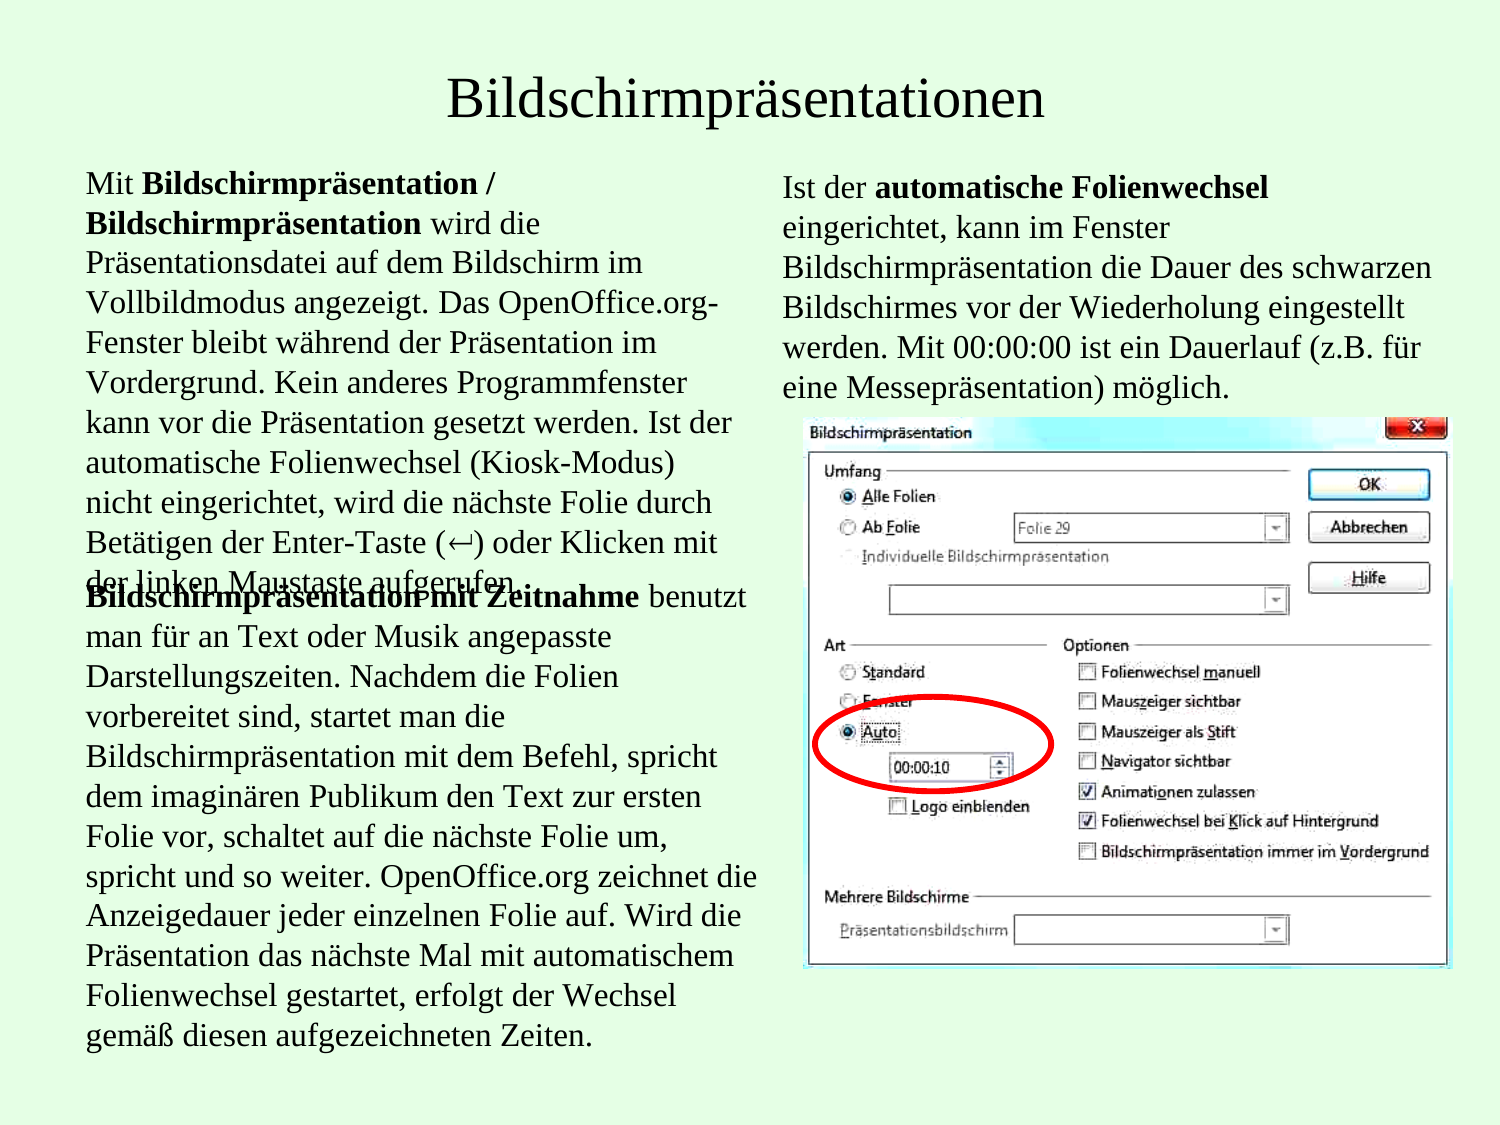

# Bildschirmpräsentationen
Mit Bildschirmpräsentation / Bildschirmpräsentation wird die Präsentationsdatei auf dem Bildschirm im Vollbildmodus angezeigt. Das OpenOffice.org-Fenster bleibt während der Präsentation im Vordergrund. Kein anderes Programmfenster kann vor die Präsentation gesetzt werden. Ist der automatische Folienwechsel (Kiosk-Modus) nicht eingerichtet, wird die nächste Folie durch Betätigen der Enter-Taste () oder Klicken mit der linken Maustaste aufgerufen.
Ist der automatische Folienwechsel eingerichtet, kann im Fenster Bildschirmpräsentation die Dauer des schwarzen Bildschirmes vor der Wiederholung eingestellt werden. Mit 00:00:00 ist ein Dauerlauf (z.B. für eine Messepräsentation) möglich.
Bildschirmpräsentation mit Zeitnahme benutzt man für an Text oder Musik angepasste Darstellungszeiten. Nachdem die Folien vorbereitet sind, startet man die Bildschirmpräsentation mit dem Befehl, spricht dem imaginären Publikum den Text zur ersten Folie vor, schaltet auf die nächste Folie um, spricht und so weiter. OpenOffice.org zeichnet die Anzeigedauer jeder einzelnen Folie auf. Wird die Präsentation das nächste Mal mit automatischem Folienwechsel gestartet, erfolgt der Wechsel gemäß diesen aufgezeichneten Zeiten.